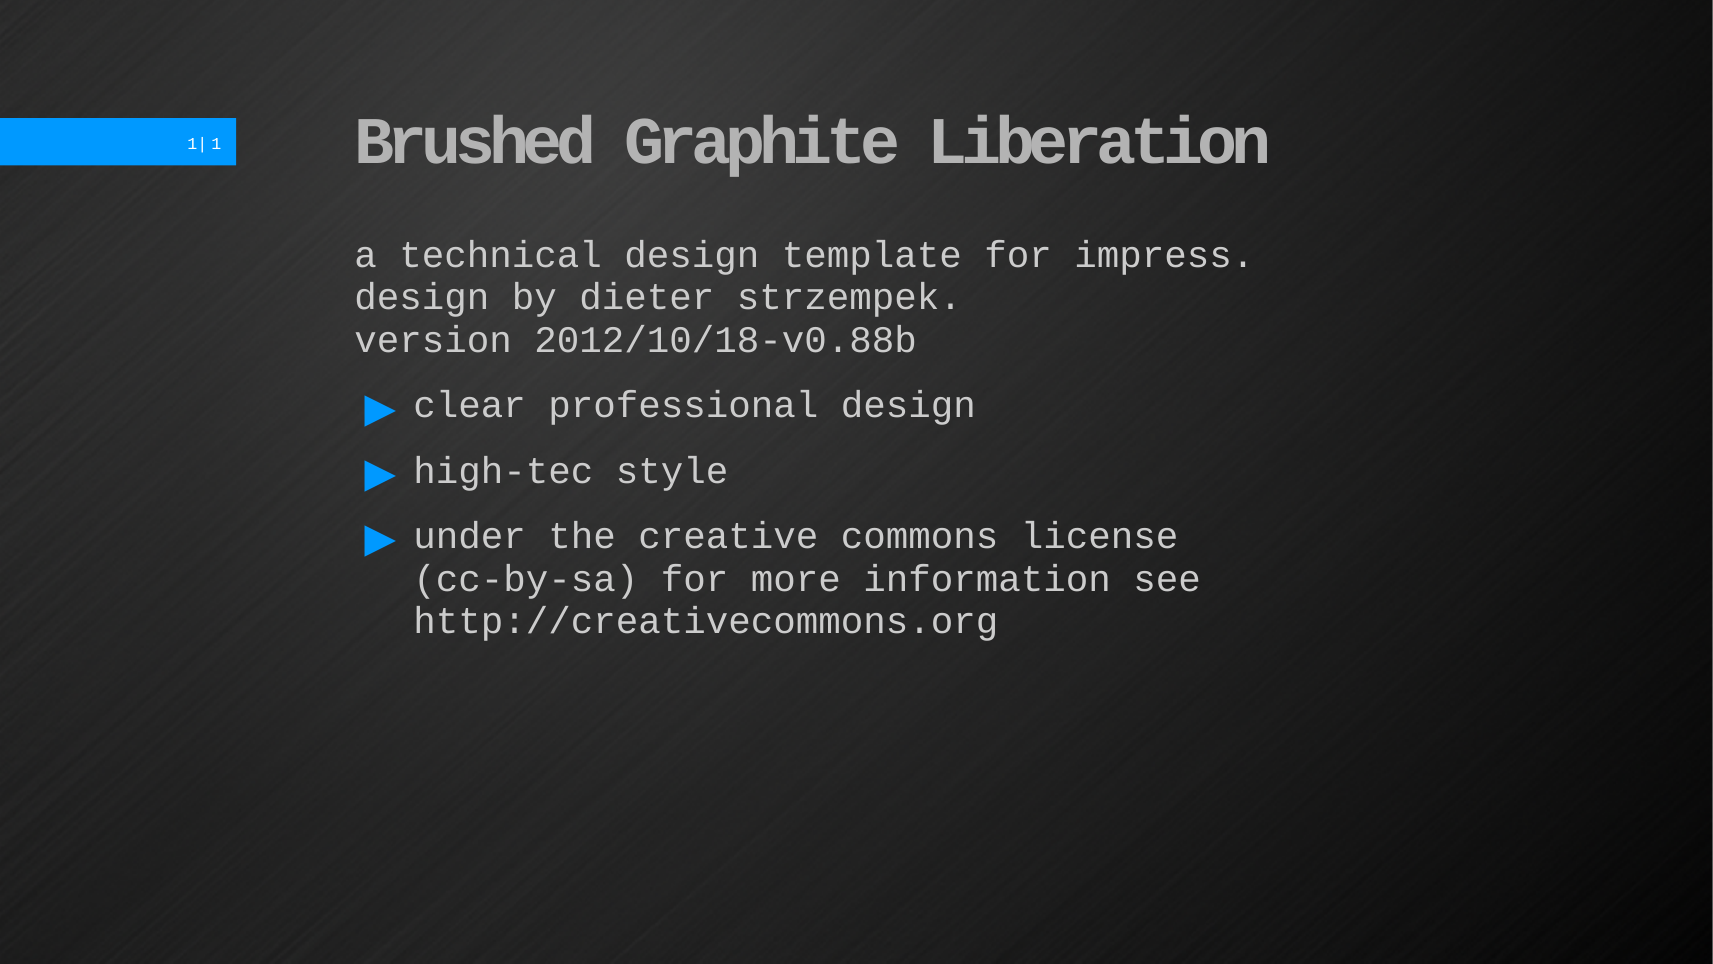

# Brushed Graphite Liberation
a technical design template for impress.
design by dieter strzempek.
version 2012/10/18-v0.88b
clear professional design
high-tec style
under the creative commons license
(cc-by-sa) for more information see
http://creativecommons.org